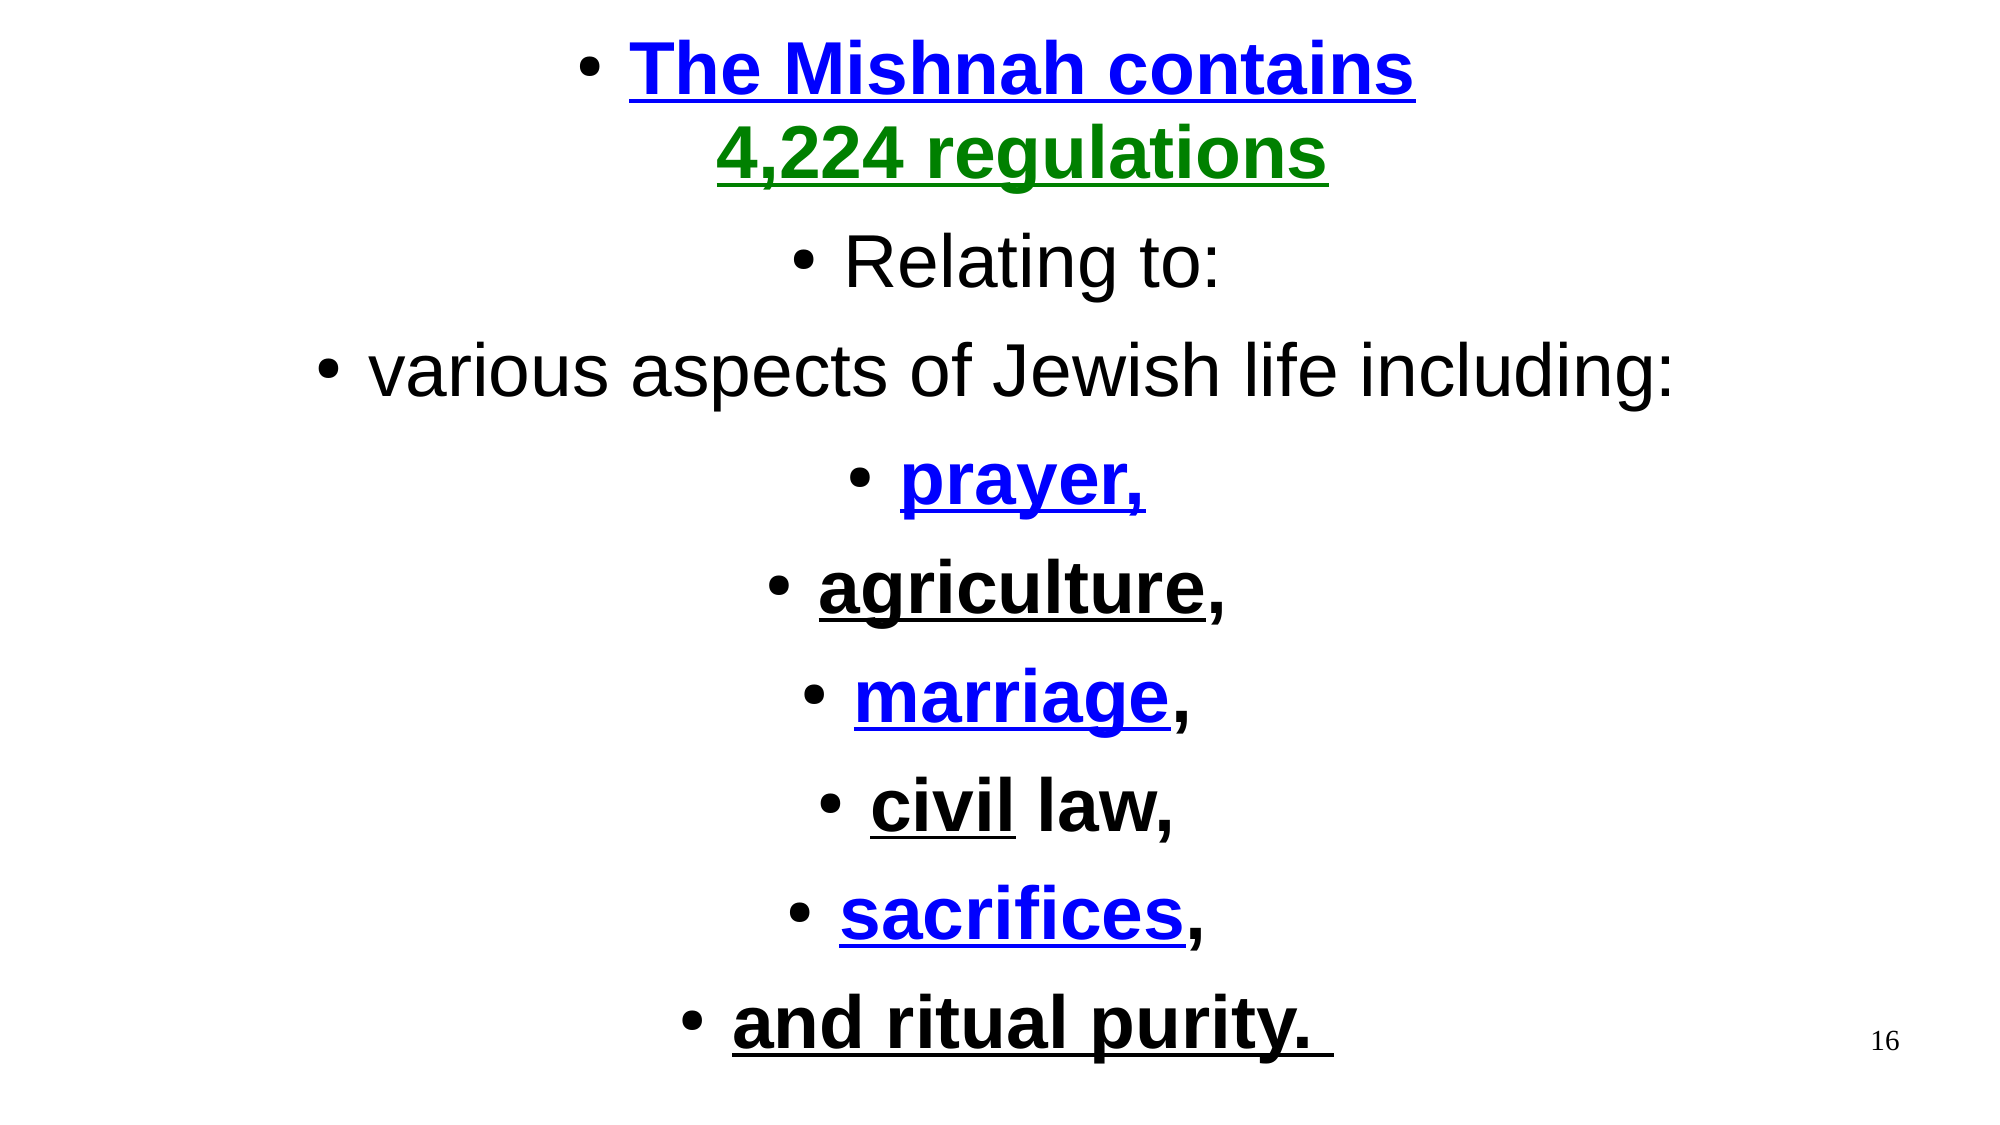

# The Mishnah contains 4,224 regulations
Relating to:
various aspects of Jewish life including:
prayer,
agriculture,
marriage,
civil law,
sacrifices,
and ritual purity.
16